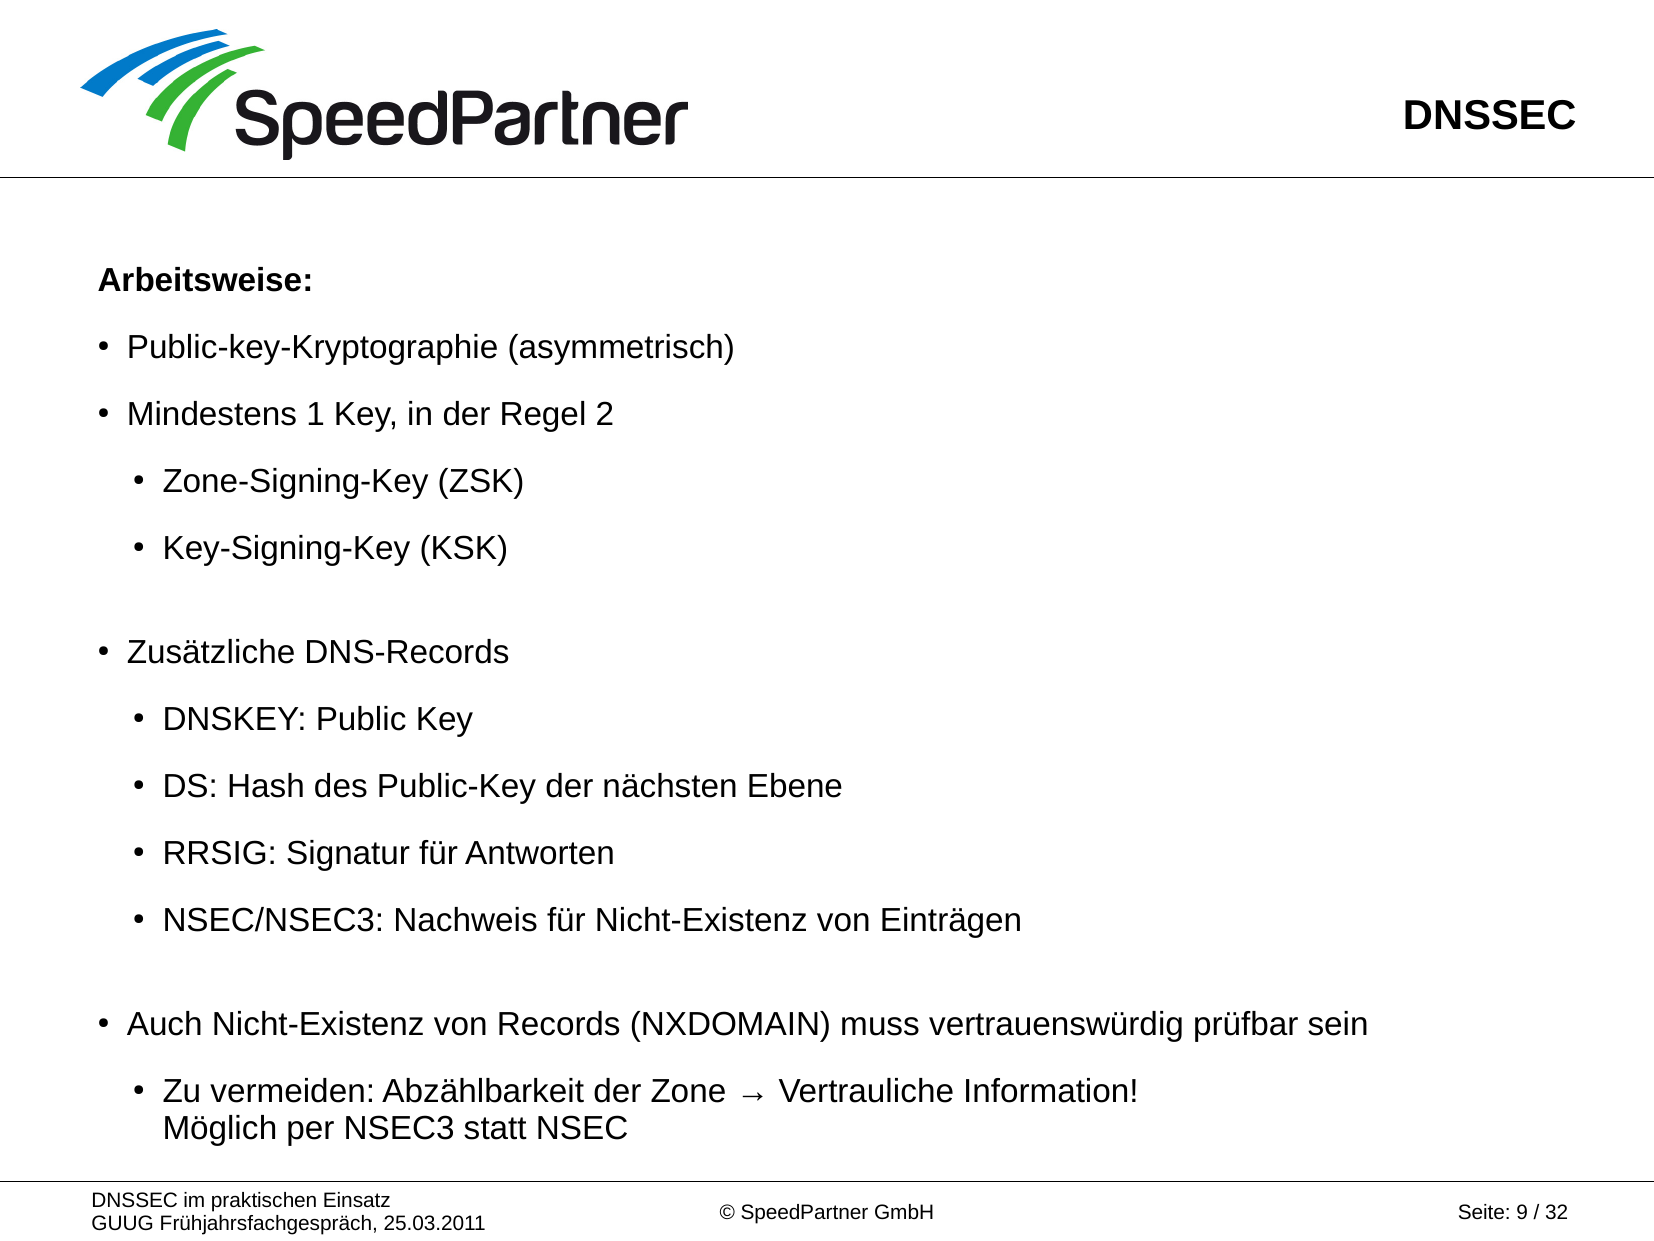

# DNSSEC
Arbeitsweise:
Public-key-Kryptographie (asymmetrisch)
Mindestens 1 Key, in der Regel 2
Zone-Signing-Key (ZSK)
Key-Signing-Key (KSK)
Zusätzliche DNS-Records
DNSKEY: Public Key
DS: Hash des Public-Key der nächsten Ebene
RRSIG: Signatur für Antworten
NSEC/NSEC3: Nachweis für Nicht-Existenz von Einträgen
Auch Nicht-Existenz von Records (NXDOMAIN) muss vertrauenswürdig prüfbar sein
Zu vermeiden: Abzählbarkeit der Zone → Vertrauliche Information!
Möglich per NSEC3 statt NSEC